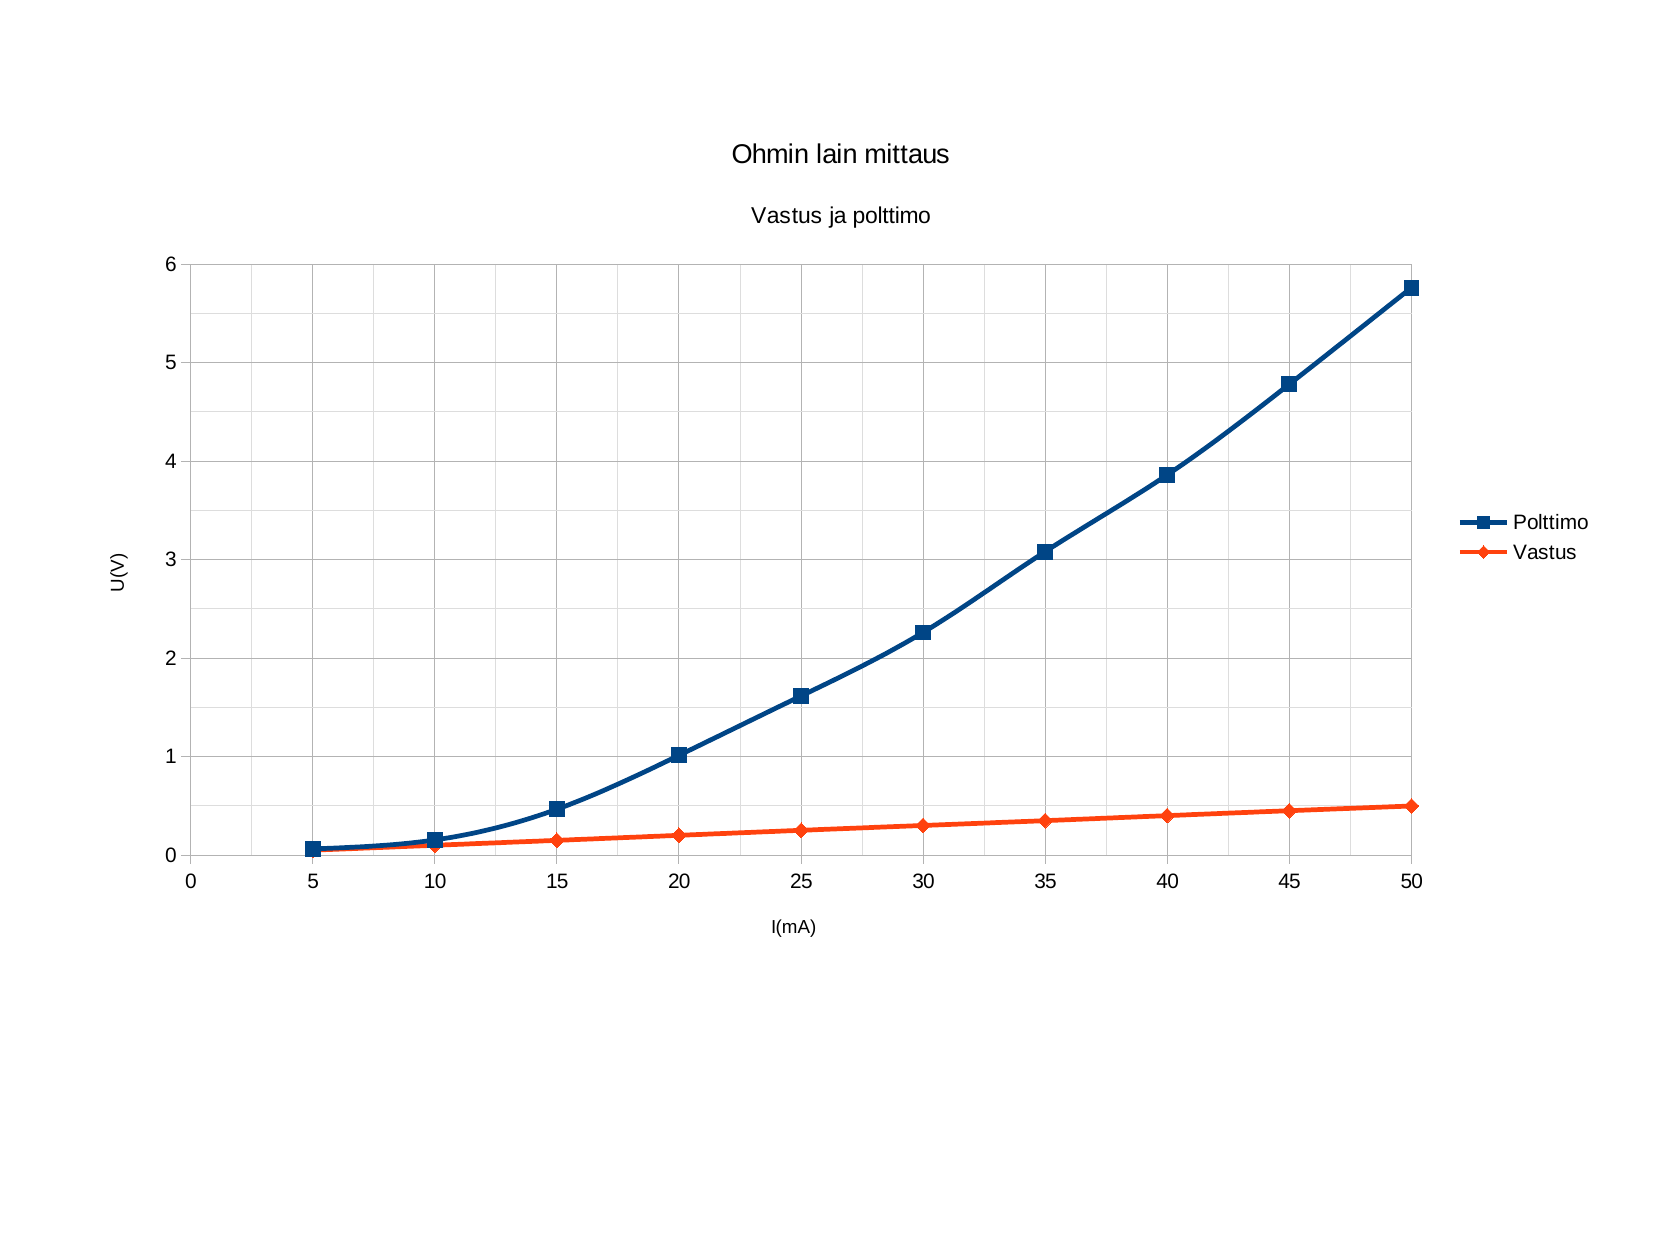

### Chart: Ohmin lain mittaus
Vastus ja polttimo
| Category | Polttimo | Vastus |
|---|---|---|